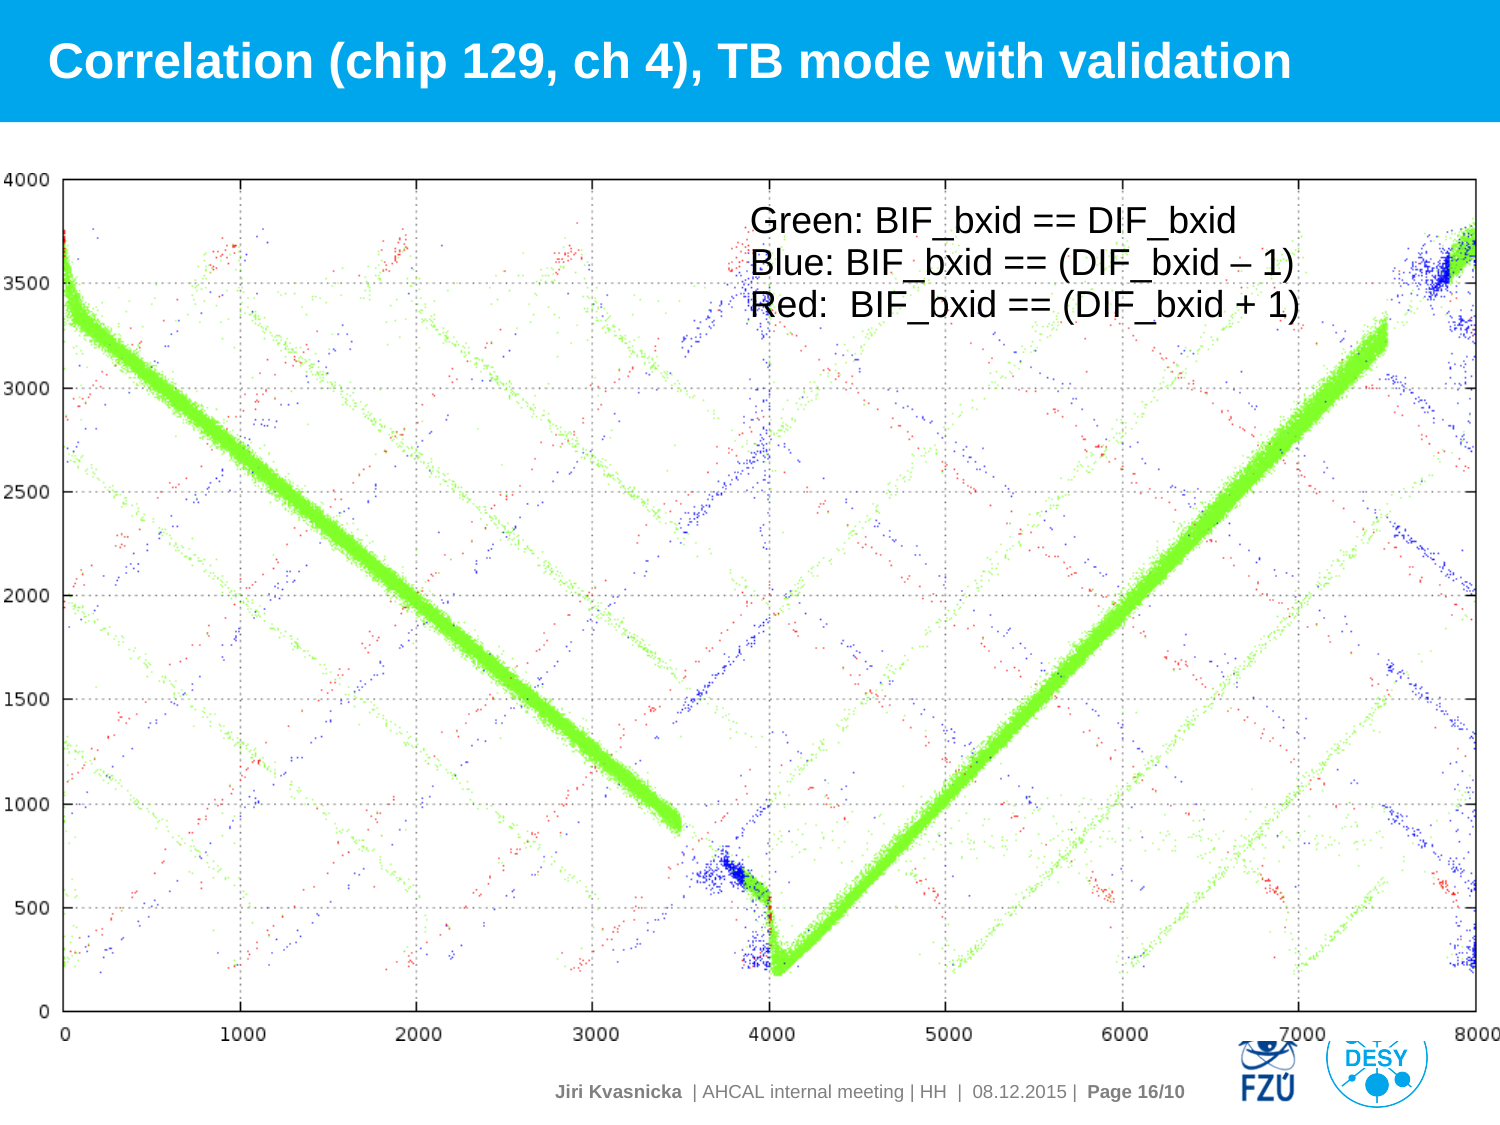

# Correlation (chip 129, ch 4), TB mode with validation
Green: BIF_bxid == DIF_bxid
Blue: BIF_bxid == (DIF_bxid – 1)
Red: BIF_bxid == (DIF_bxid + 1)